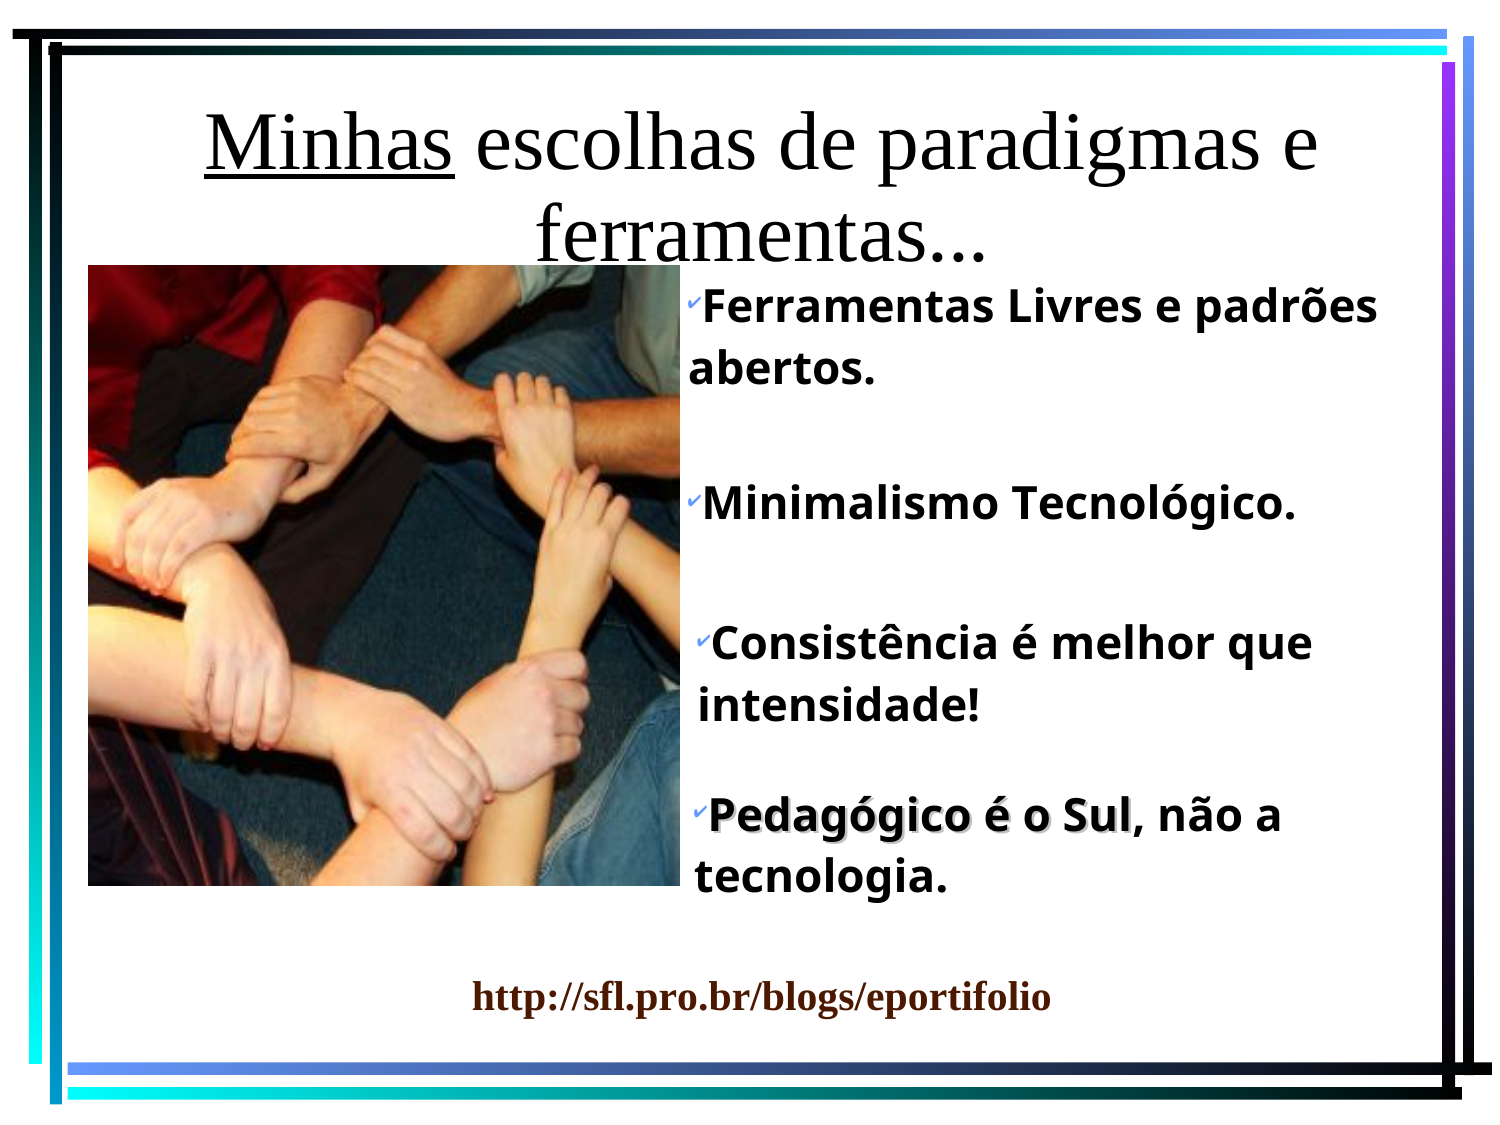

# Minhas escolhas de paradigmas e ferramentas...
Ferramentas Livres e padrões abertos.
Minimalismo Tecnológico.
Consistência é melhor que intensidade!
Pedagógico é o Sul, não a tecnologia.
 http://sfl.pro.br/blogs/eportifolio